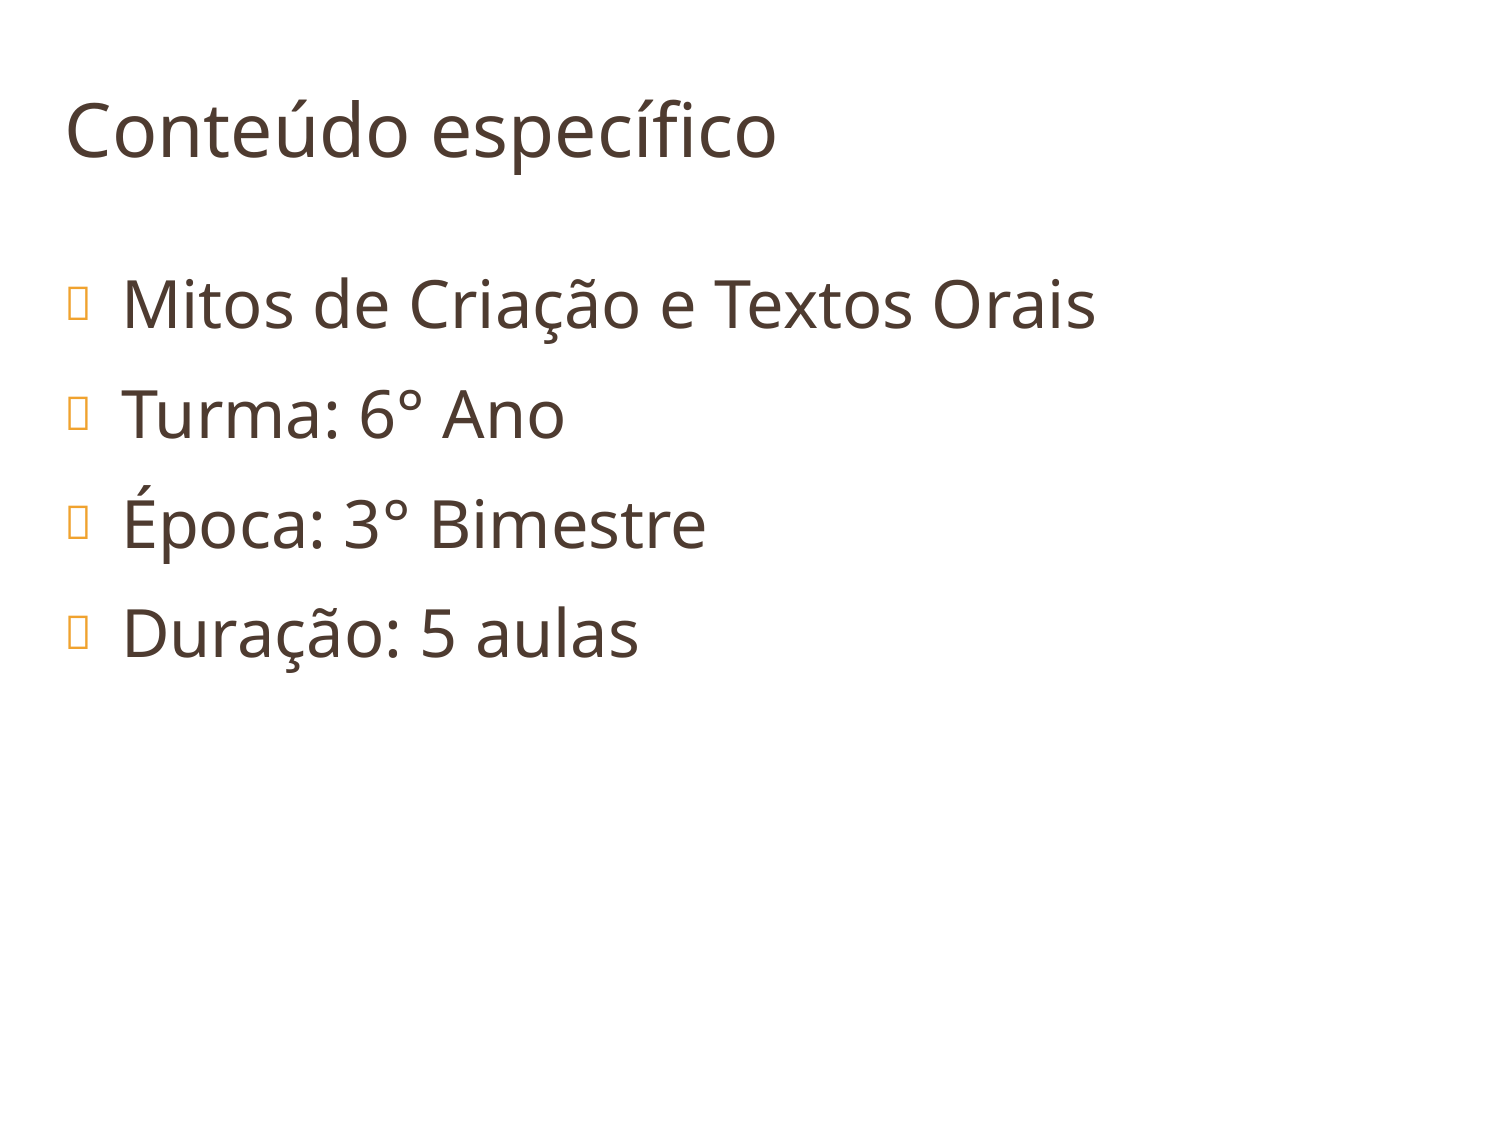

# Conteúdo específico
Mitos de Criação e Textos Orais
Turma: 6° Ano
Época: 3° Bimestre
Duração: 5 aulas